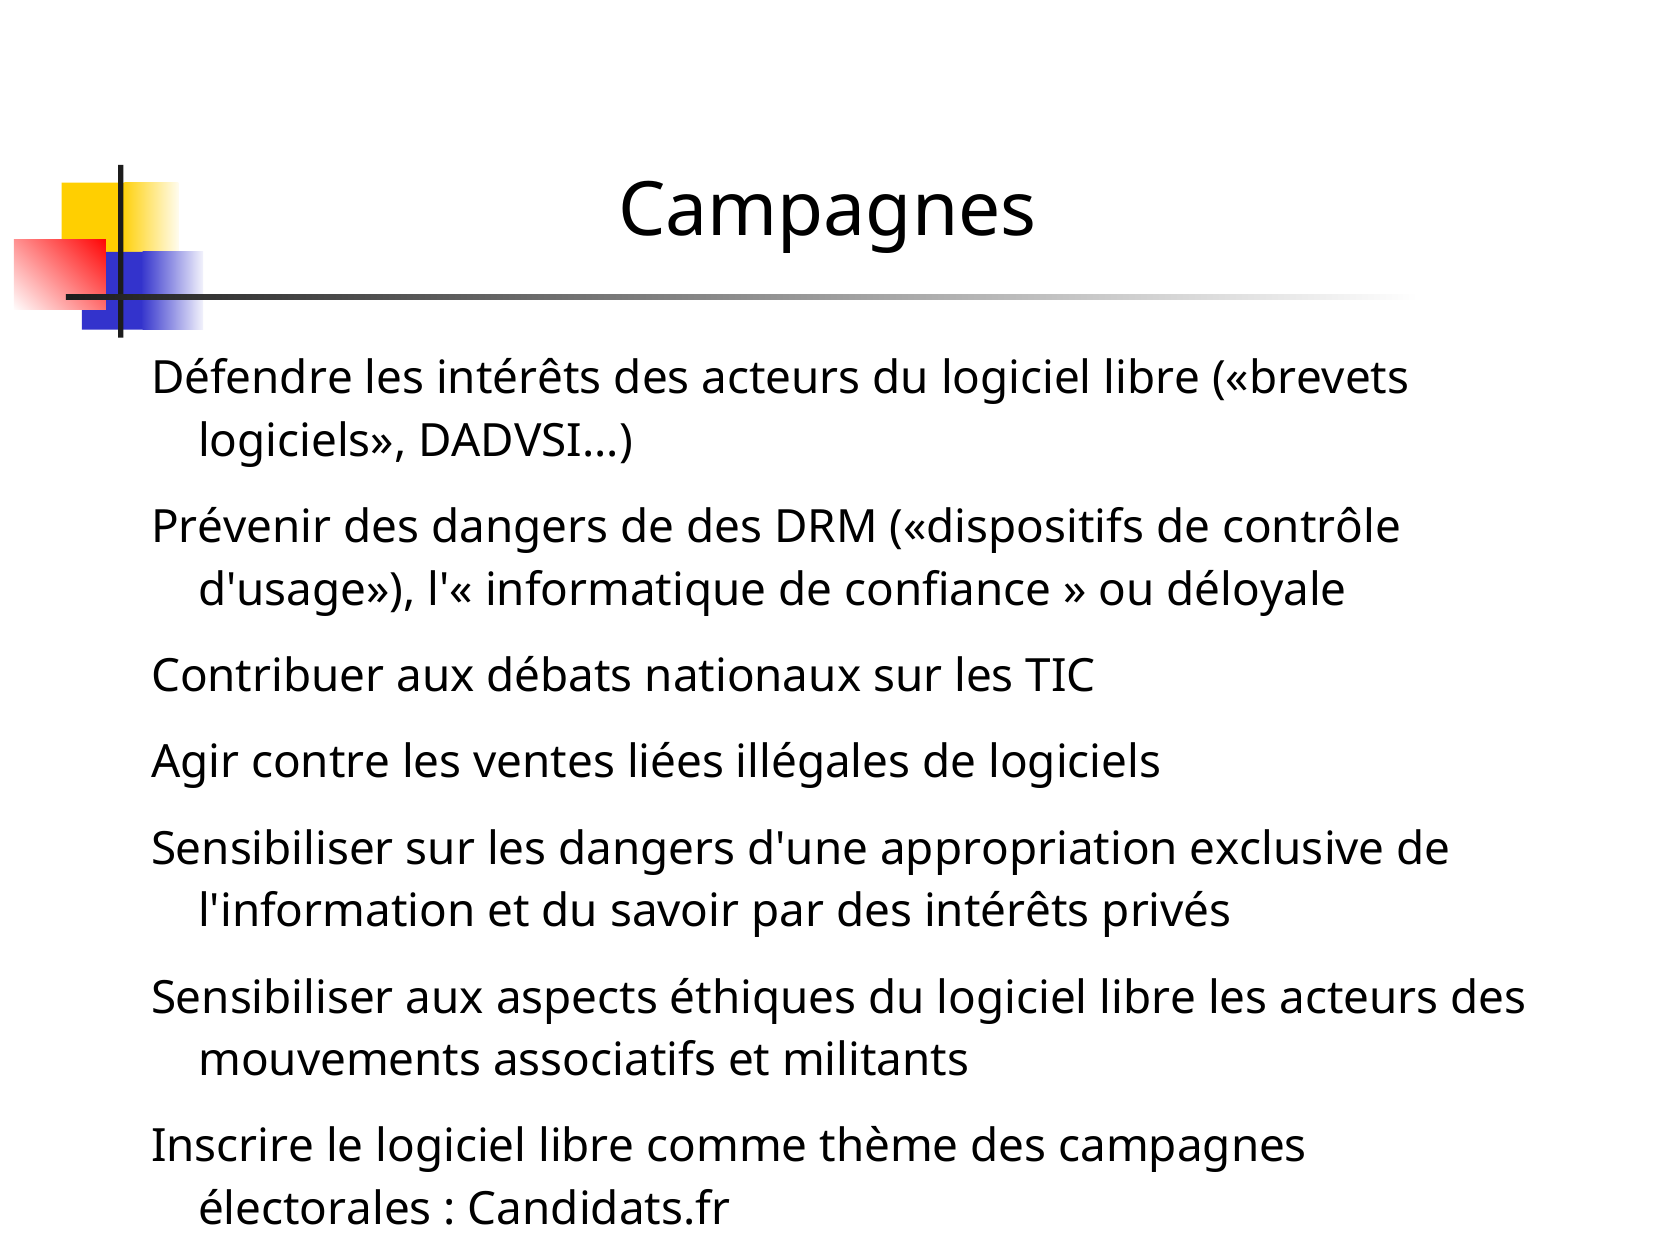

# Campagnes
Défendre les intérêts des acteurs du logiciel libre («brevets logiciels», DADVSI...)
Prévenir des dangers de des DRM («dispositifs de contrôle d'usage»), l'« informatique de confiance » ou déloyale
Contribuer aux débats nationaux sur les TIC
Agir contre les ventes liées illégales de logiciels
Sensibiliser sur les dangers d'une appropriation exclusive de l'information et du savoir par des intérêts privés
Sensibiliser aux aspects éthiques du logiciel libre les acteurs des mouvements associatifs et militants
Inscrire le logiciel libre comme thème des campagnes électorales : Candidats.fr